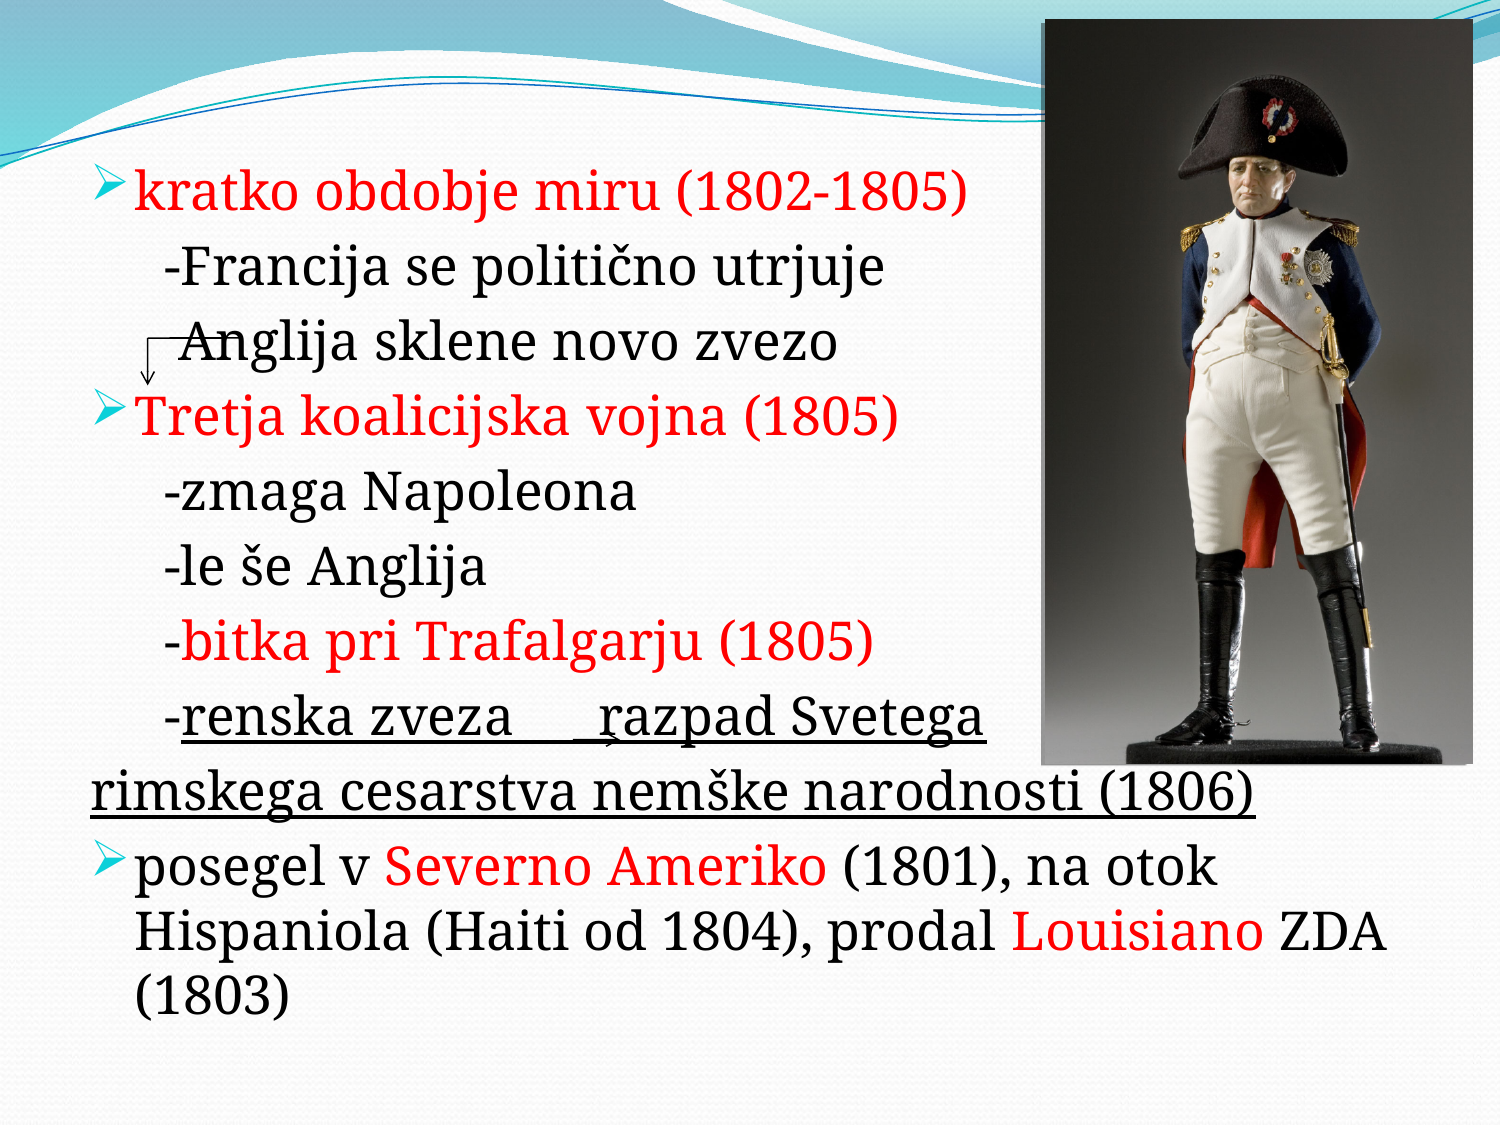

# kratko obdobje miru (1802-1805)
	-Francija se politično utrjuje
	 Anglija sklene novo zvezo
Tretja koalicijska vojna (1805)
	-zmaga Napoleona
	-le še Anglija
	-bitka pri Trafalgarju (1805)
	-renska zveza razpad Svetega
rimskega cesarstva nemške narodnosti (1806)
posegel v Severno Ameriko (1801), na otok Hispaniola (Haiti od 1804), prodal Louisiano ZDA (1803)